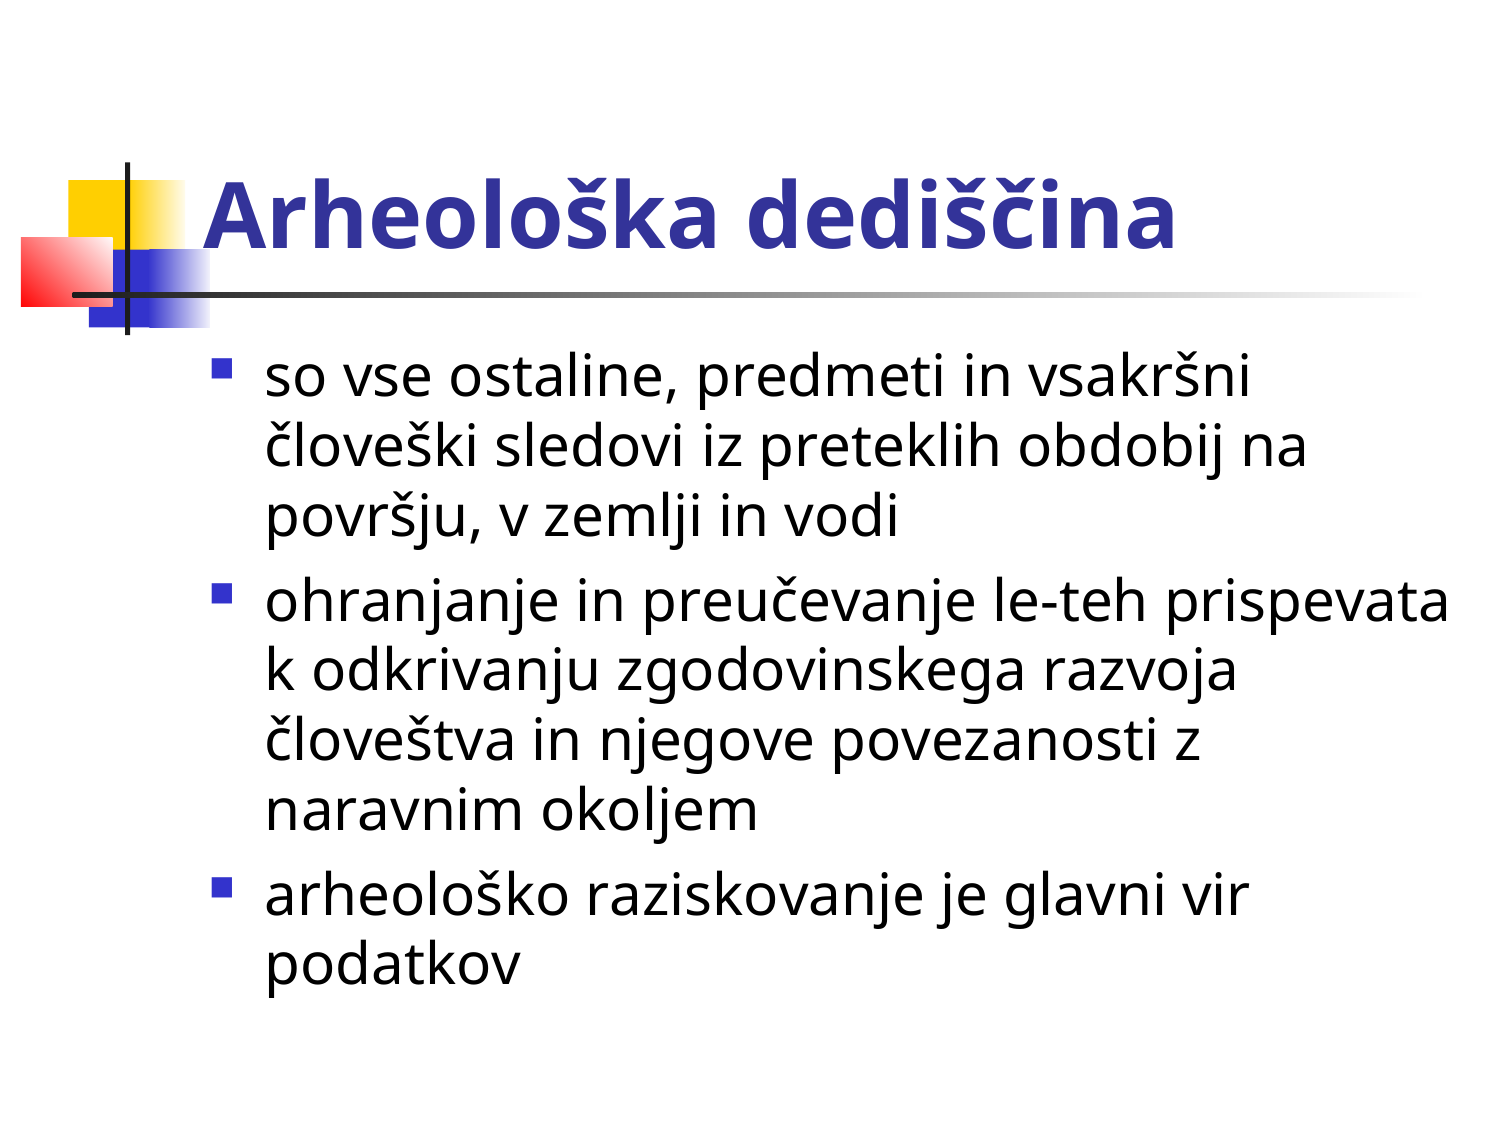

# Arheološka dediščina
so vse ostaline, predmeti in vsakršni človeški sledovi iz preteklih obdobij na površju, v zemlji in vodi
ohranjanje in preučevanje le-teh prispevata k odkrivanju zgodovinskega razvoja človeštva in njegove povezanosti z naravnim okoljem
arheološko raziskovanje je glavni vir podatkov